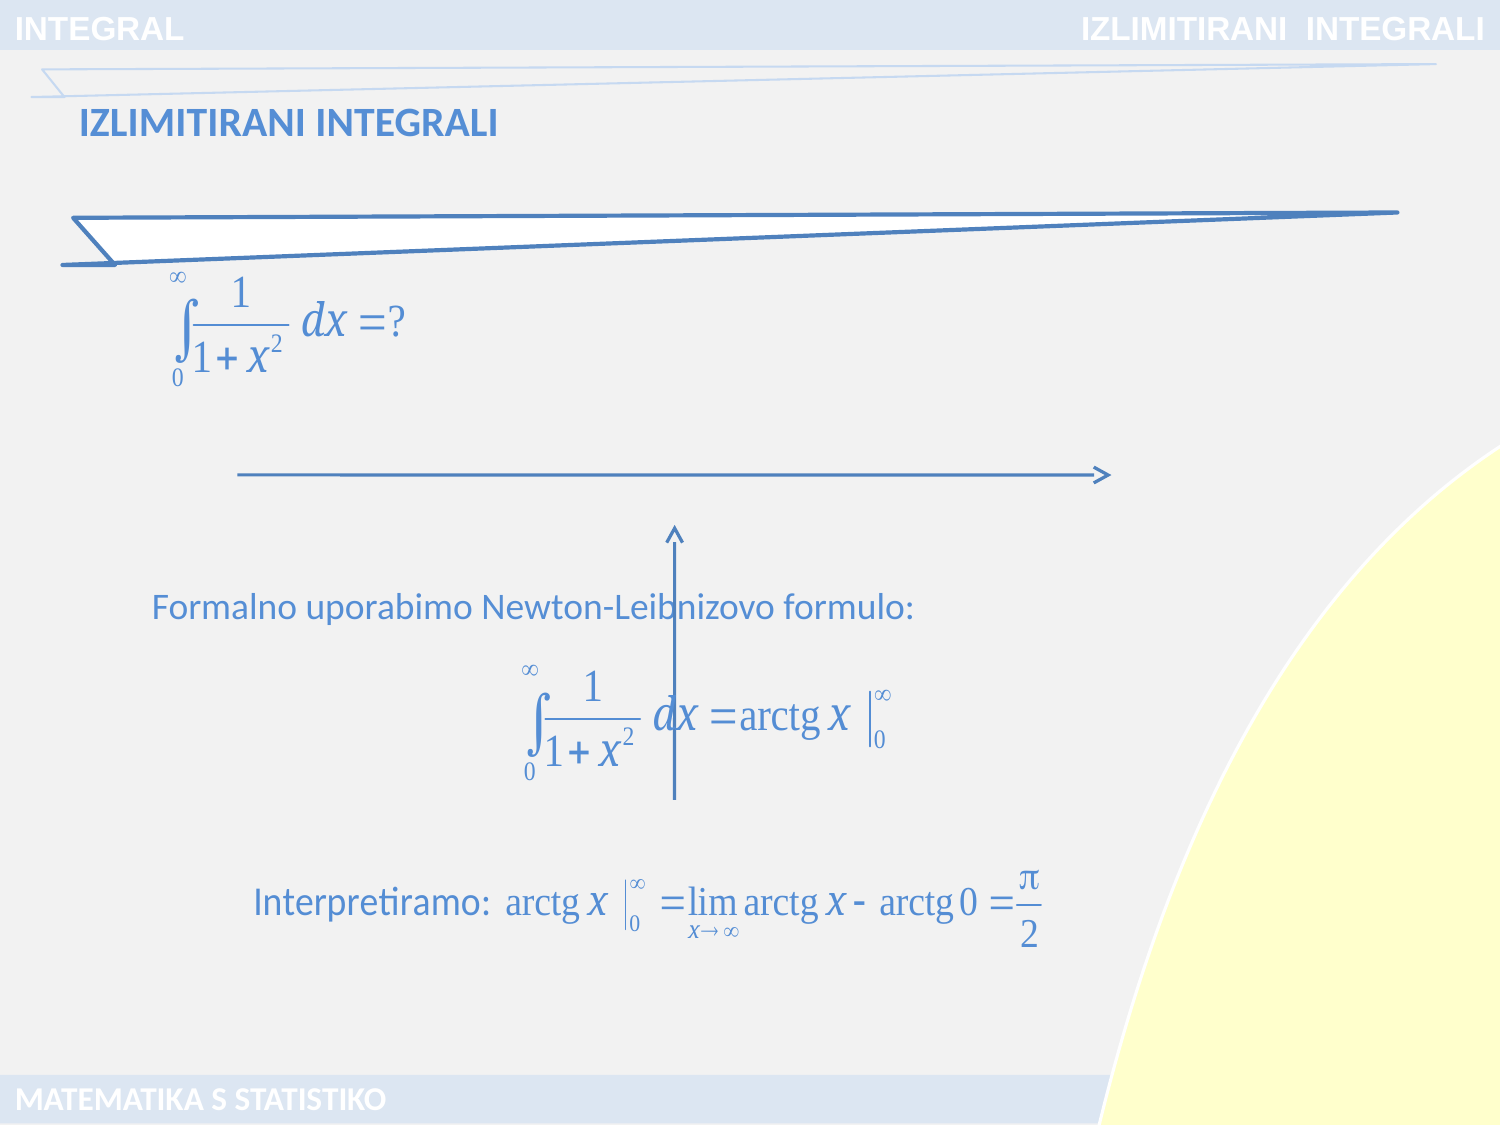

INTEGRAL
IZLIMITIRANI INTEGRALI
IZLIMITIRANI INTEGRALI
Formalno uporabimo Newton-Leibnizovo formulo:
MATEMATIKA S STATISTIKO